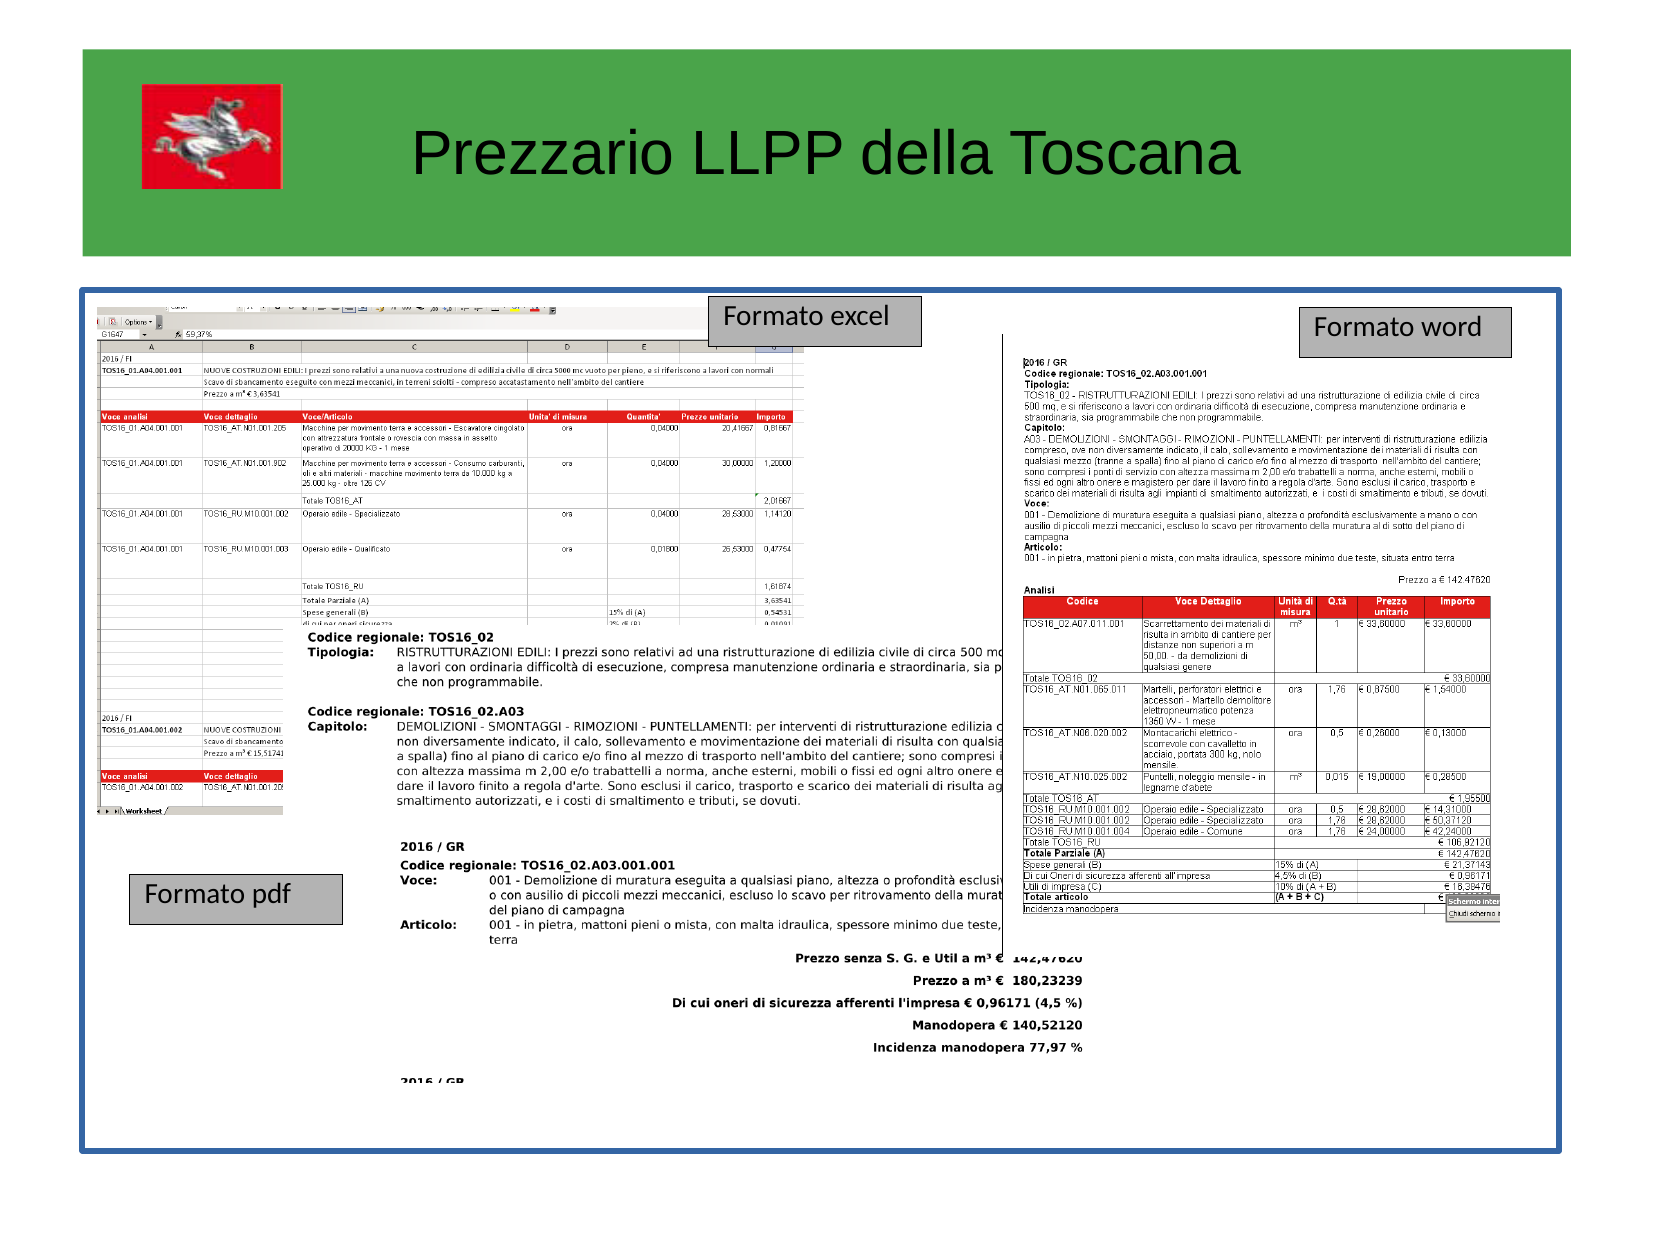

# Prezzario LLPP della Toscana
Formato excel
Formato word
Formato pdf